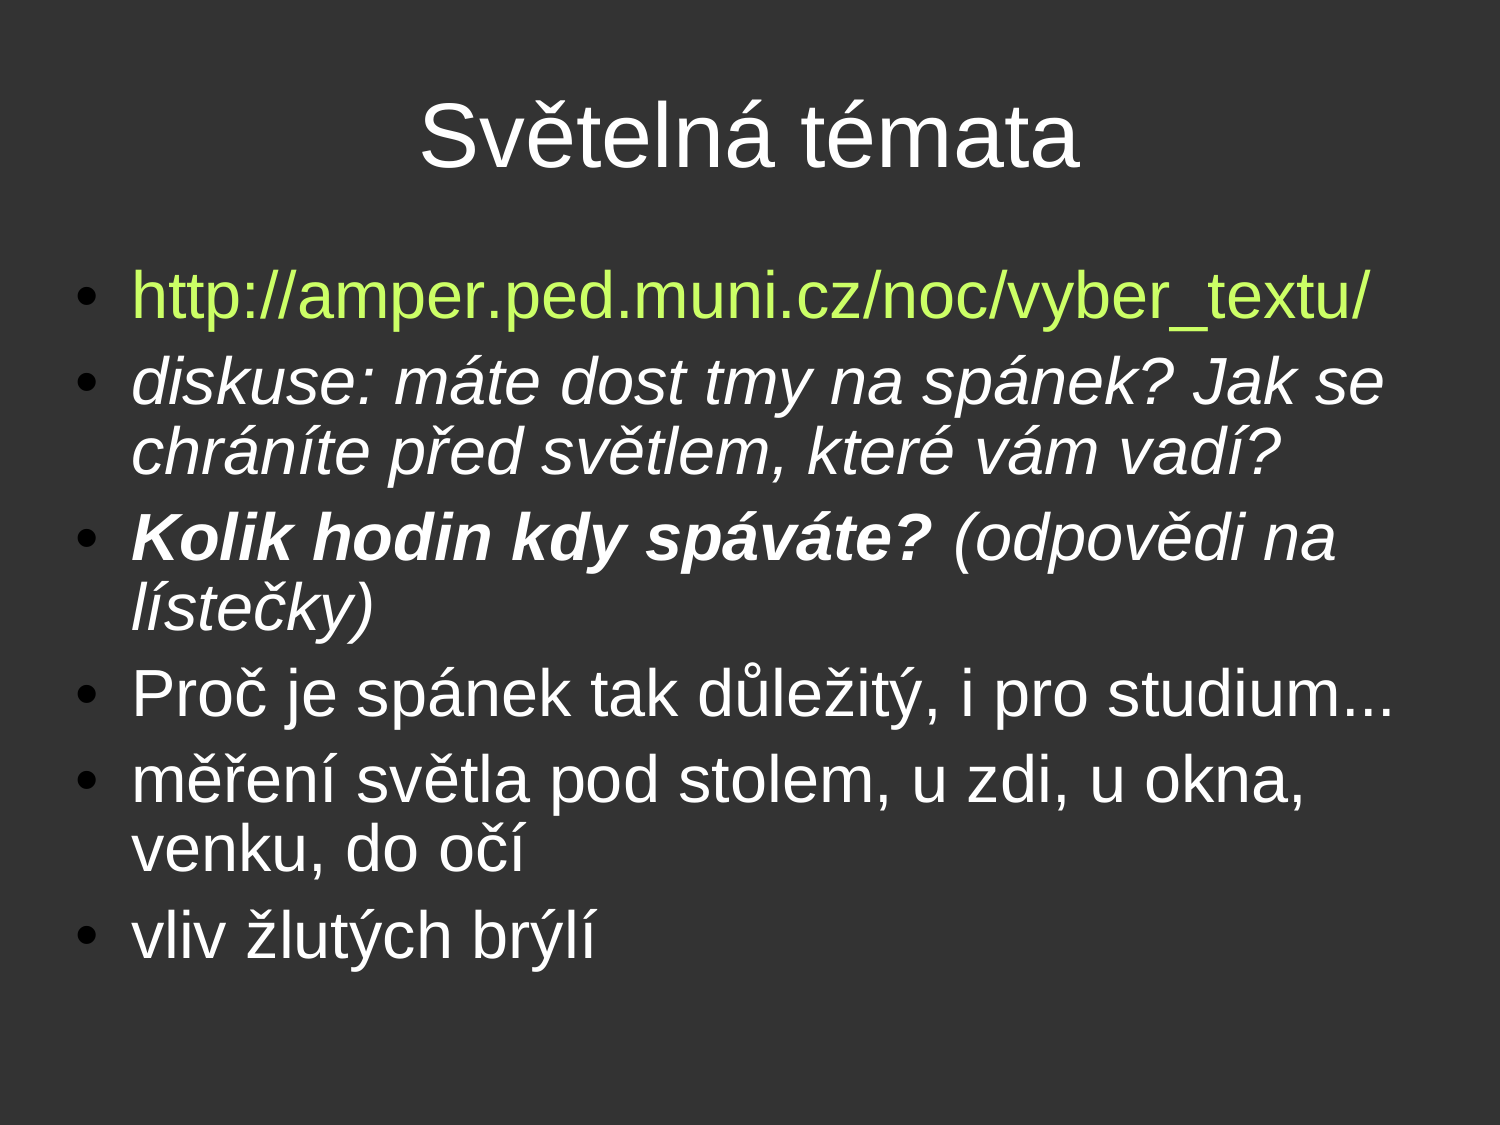

# Světelná témata
http://amper.ped.muni.cz/noc/vyber_textu/
diskuse: máte dost tmy na spánek? Jak se chráníte před světlem, které vám vadí?
Kolik hodin kdy spáváte? (odpovědi na lístečky)
Proč je spánek tak důležitý, i pro studium...
měření světla pod stolem, u zdi, u okna, venku, do očí
vliv žlutých brýlí